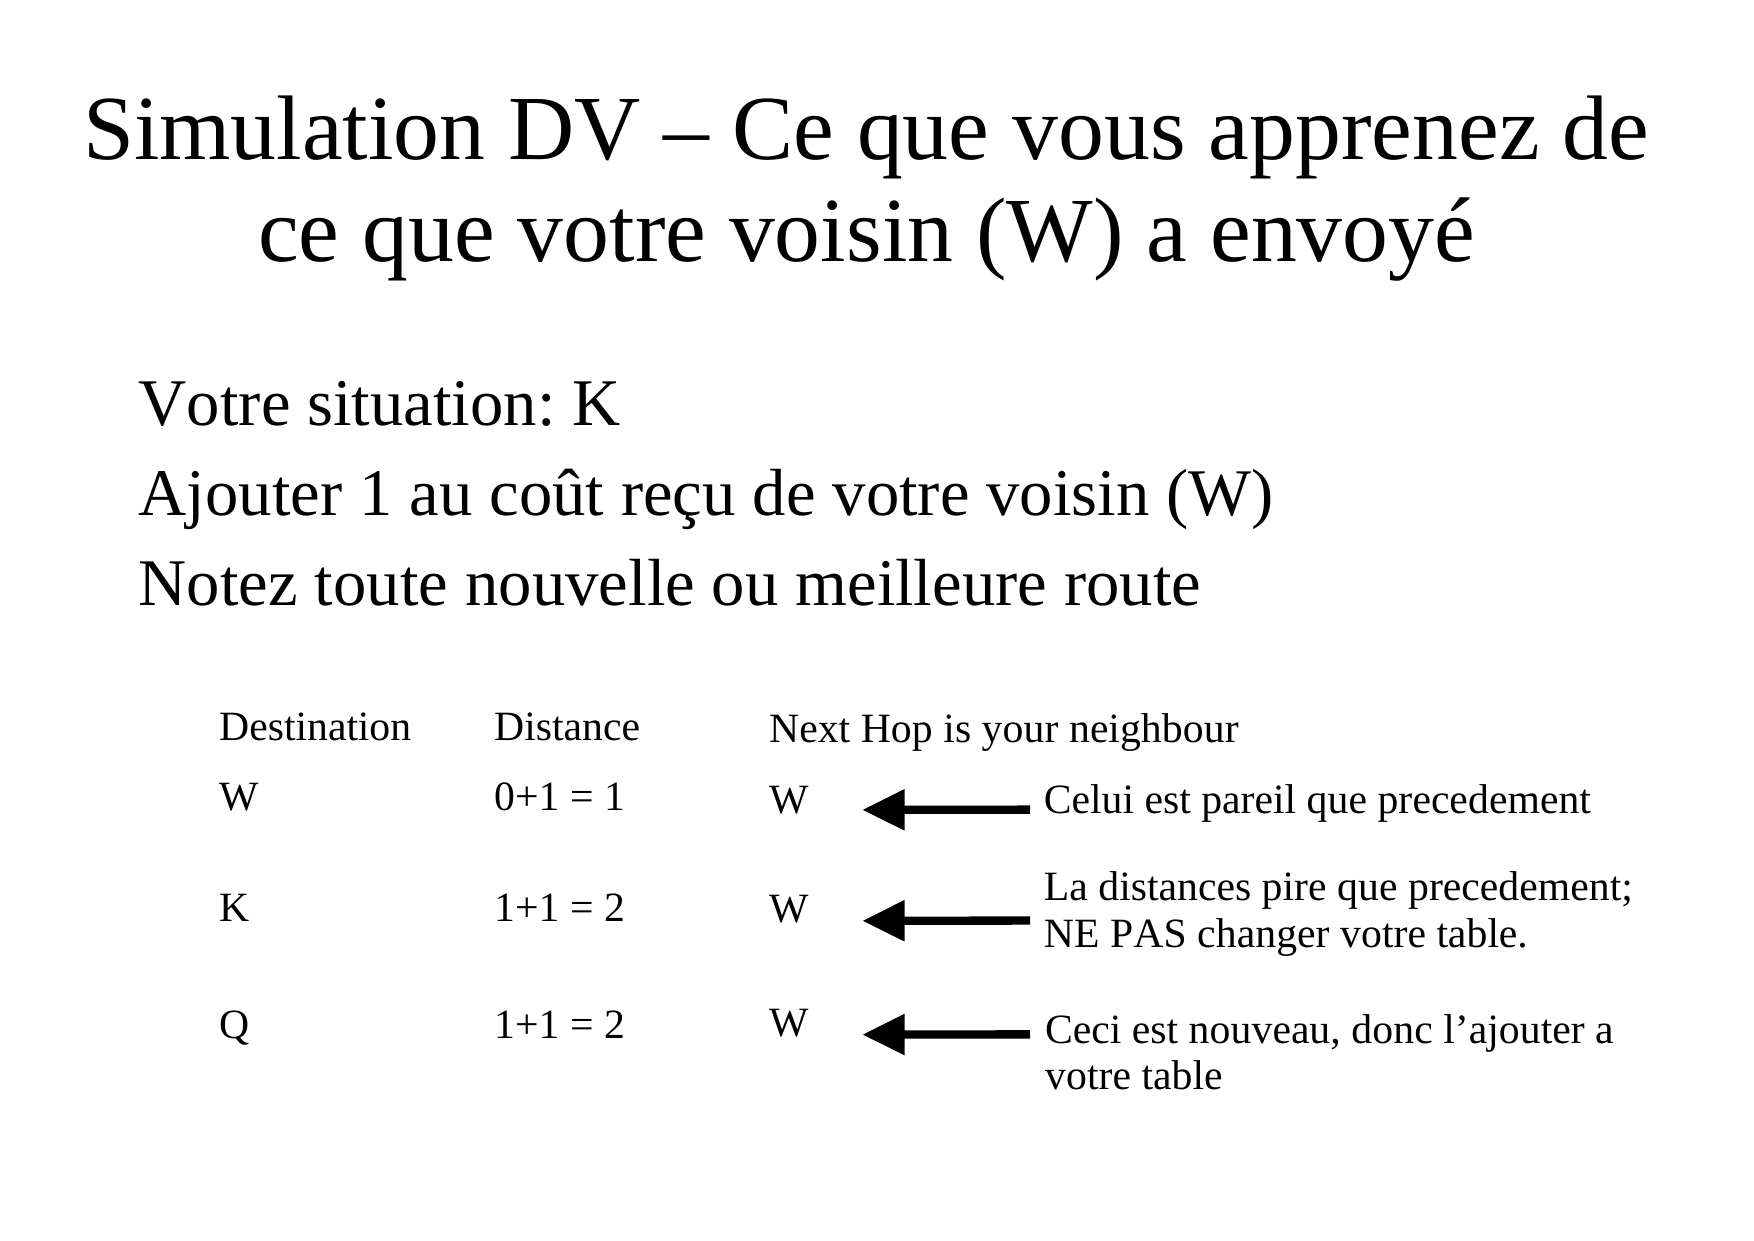

# Simulation DV – Ce que vous apprenez de ce que votre voisin (W) a envoyé
Votre situation: K
Ajouter 1 au coût reçu de votre voisin (W)
Notez toute nouvelle ou meilleure route
Destination
Distance
Next Hop is your neighbour
W
0+1 = 1
W
Celui est pareil que precedement
La distances pire que precedement; NE PAS changer votre table.
K
1+1 = 2
W
W
Q
1+1 = 2
Ceci est nouveau, donc l’ajouter a votre table